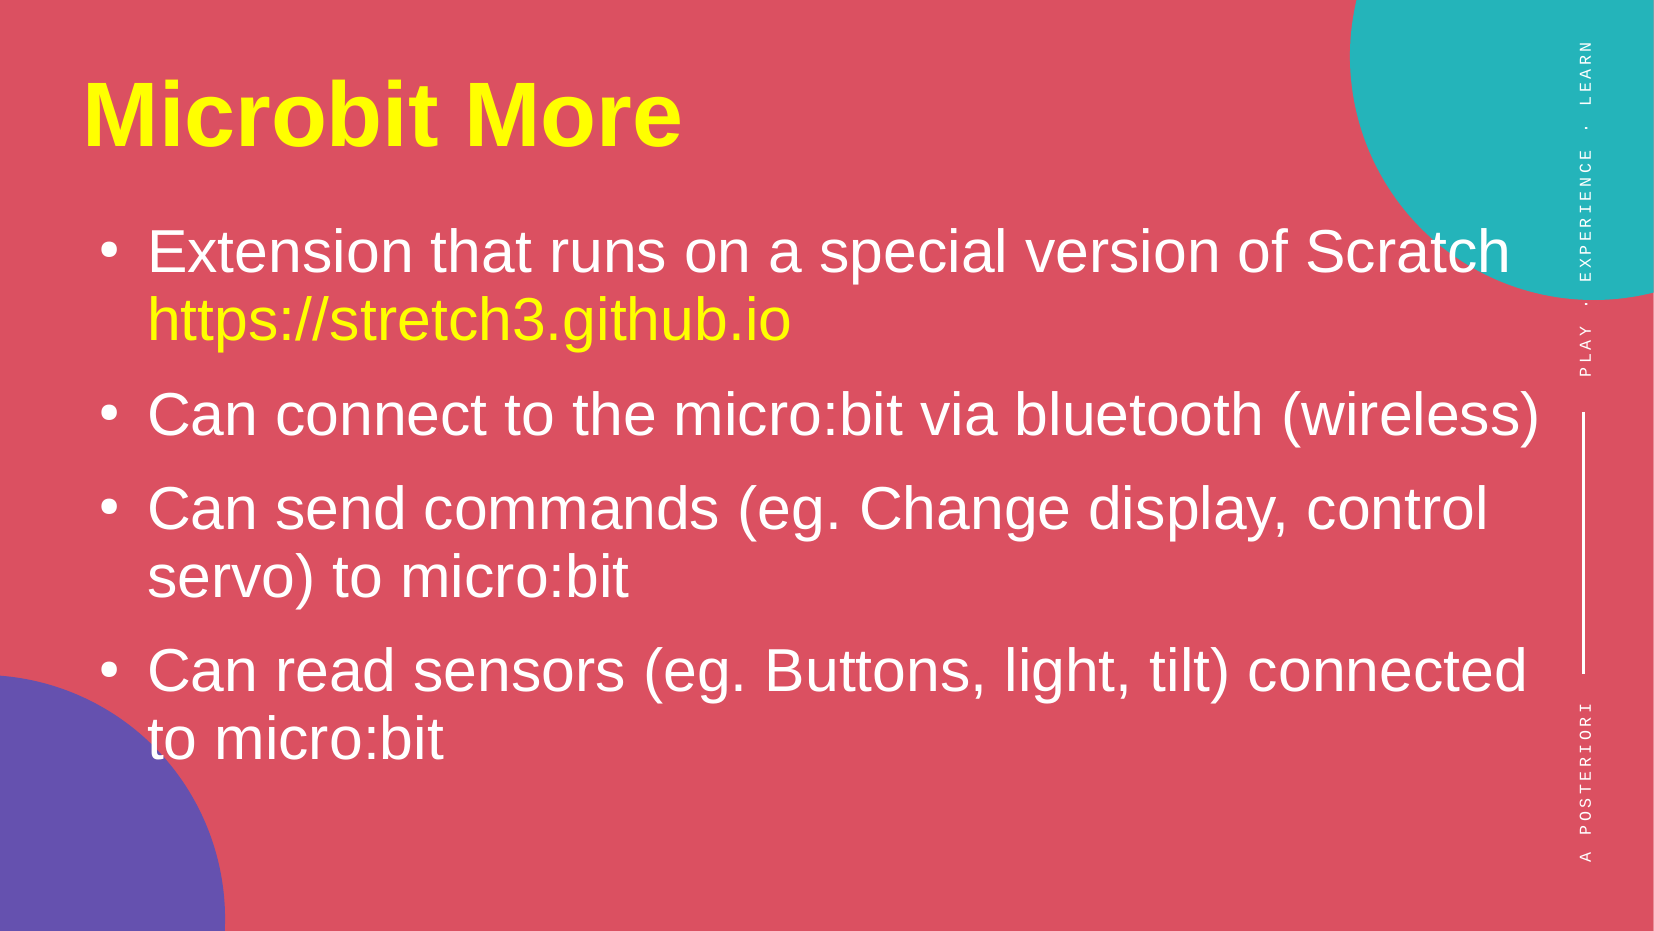

# Microbit More
Extension that runs on a special version of Scratch
https://stretch3.github.io
Can connect to the micro:bit via bluetooth (wireless)
Can send commands (eg. Change display, control servo) to micro:bit
Can read sensors (eg. Buttons, light, tilt) connected to micro:bit